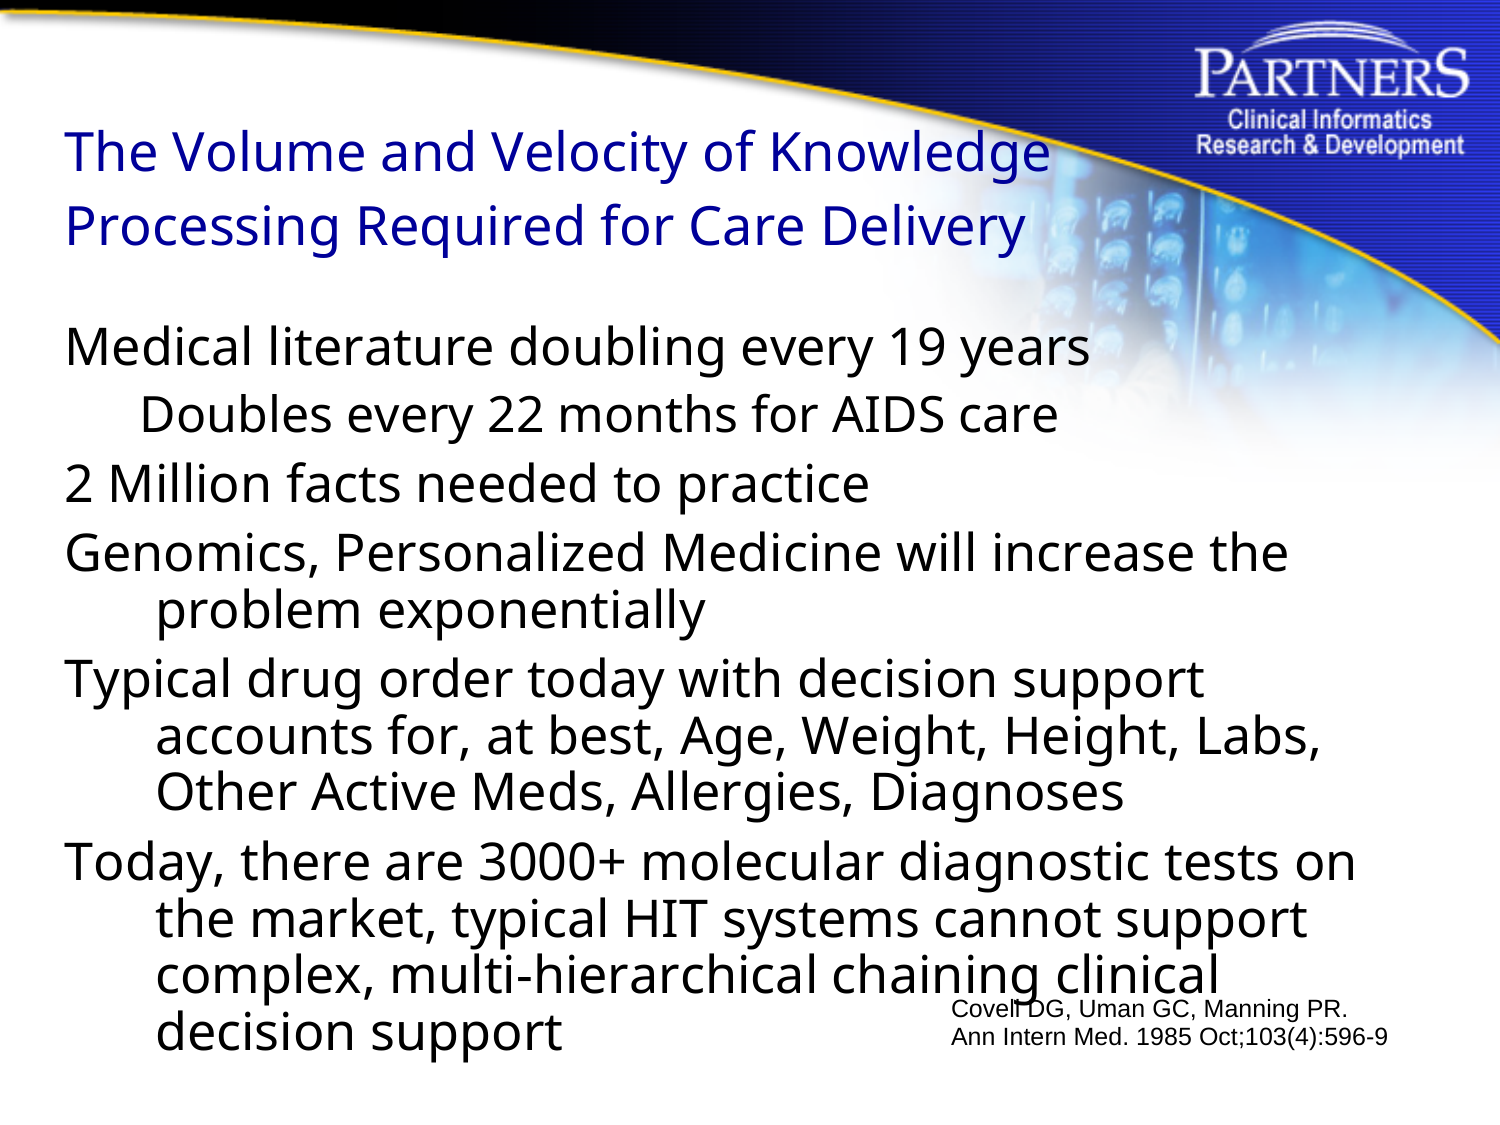

# The Volume and Velocity of Knowledge Processing Required for Care Delivery
Medical literature doubling every 19 years
Doubles every 22 months for AIDS care
2 Million facts needed to practice
Genomics, Personalized Medicine will increase the problem exponentially
Typical drug order today with decision support accounts for, at best, Age, Weight, Height, Labs, Other Active Meds, Allergies, Diagnoses
Today, there are 3000+ molecular diagnostic tests on the market, typical HIT systems cannot support complex, multi-hierarchical chaining clinical decision support
Covell DG, Uman GC, Manning PR.
Ann Intern Med. 1985 Oct;103(4):596-9